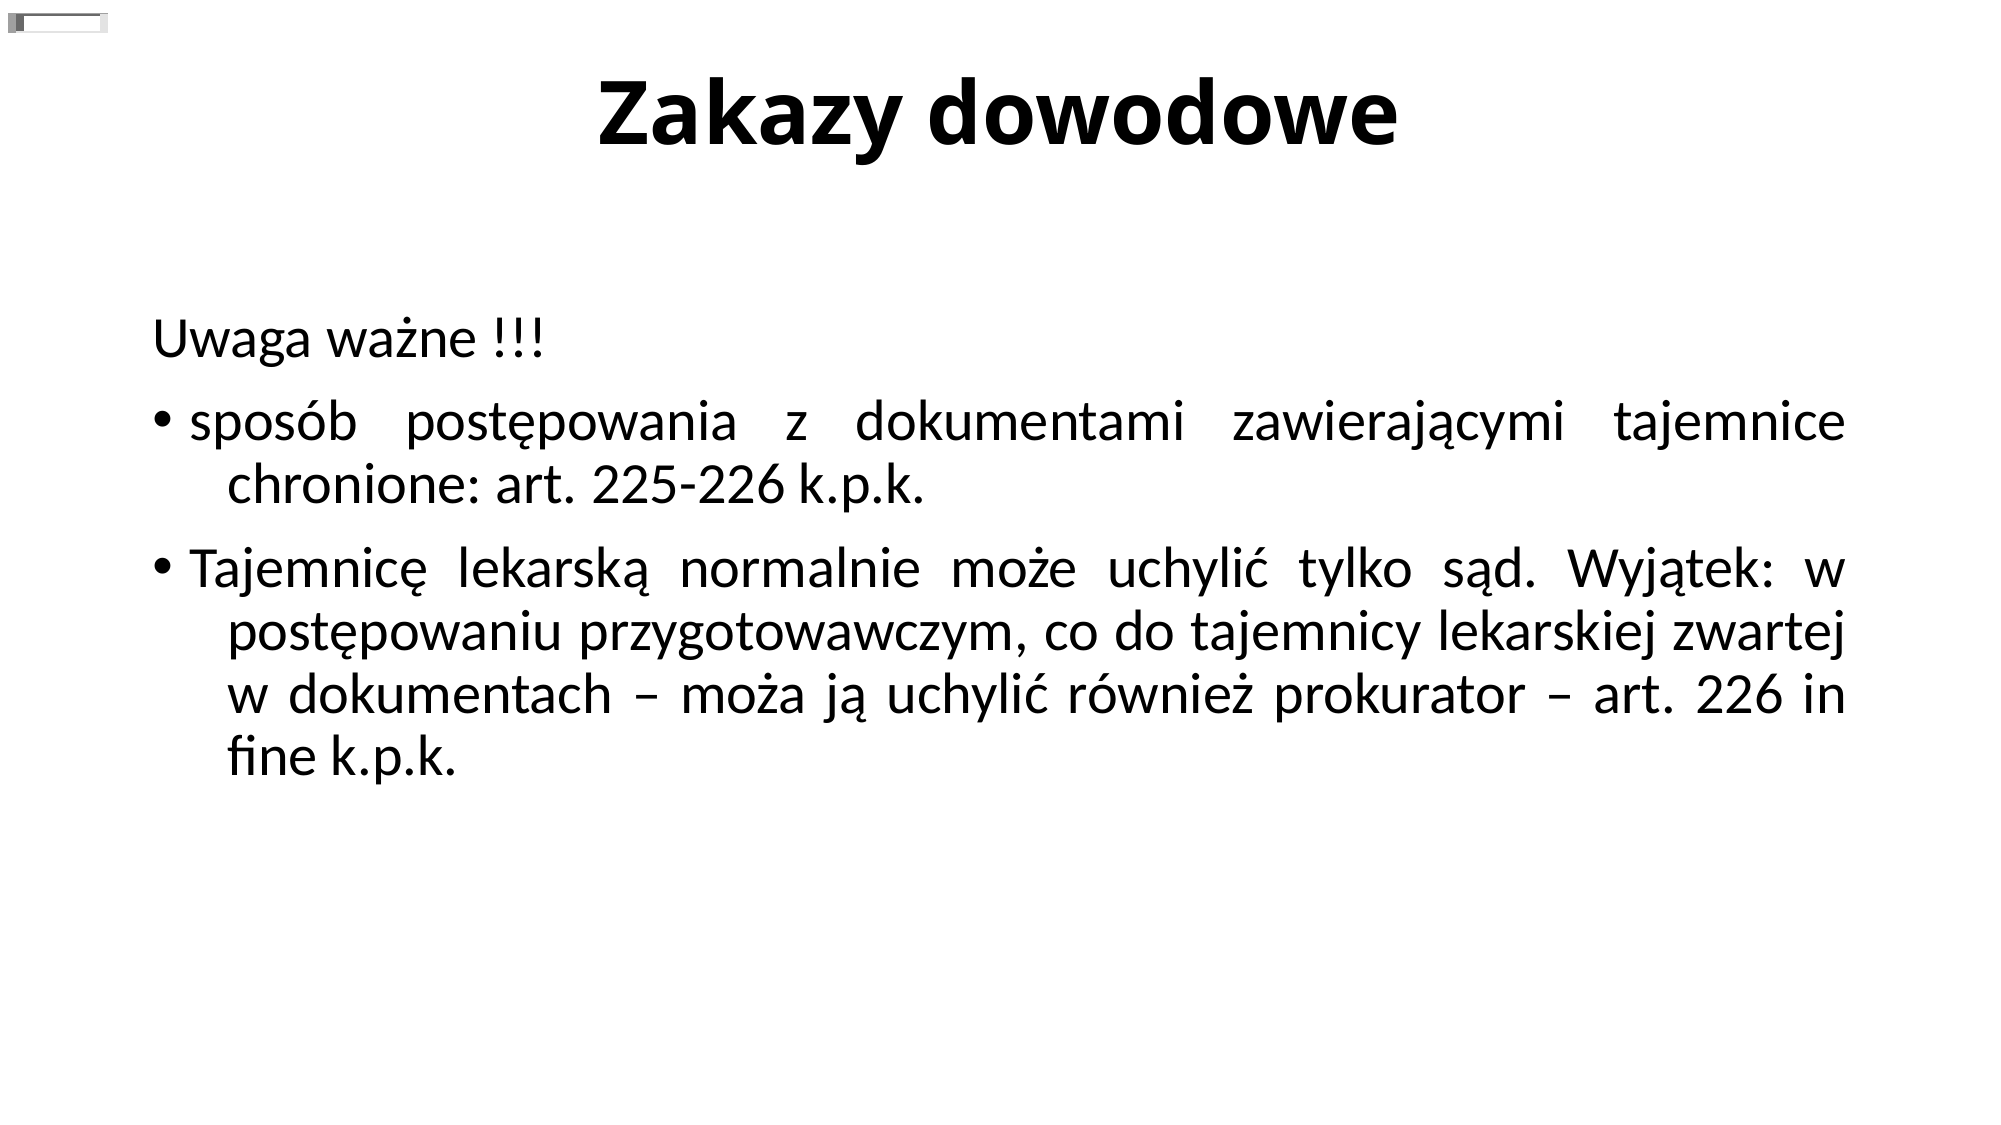

# Zakazy dowodowe
Uwaga ważne !!!
sposób postępowania z dokumentami zawierającymi tajemnice chronione: art. 225-226 k.p.k.
Tajemnicę lekarską normalnie może uchylić tylko sąd. Wyjątek: w postępowaniu przygotowawczym, co do tajemnicy lekarskiej zwartej w dokumentach – moża ją uchylić również prokurator – art. 226 in fine k.p.k.